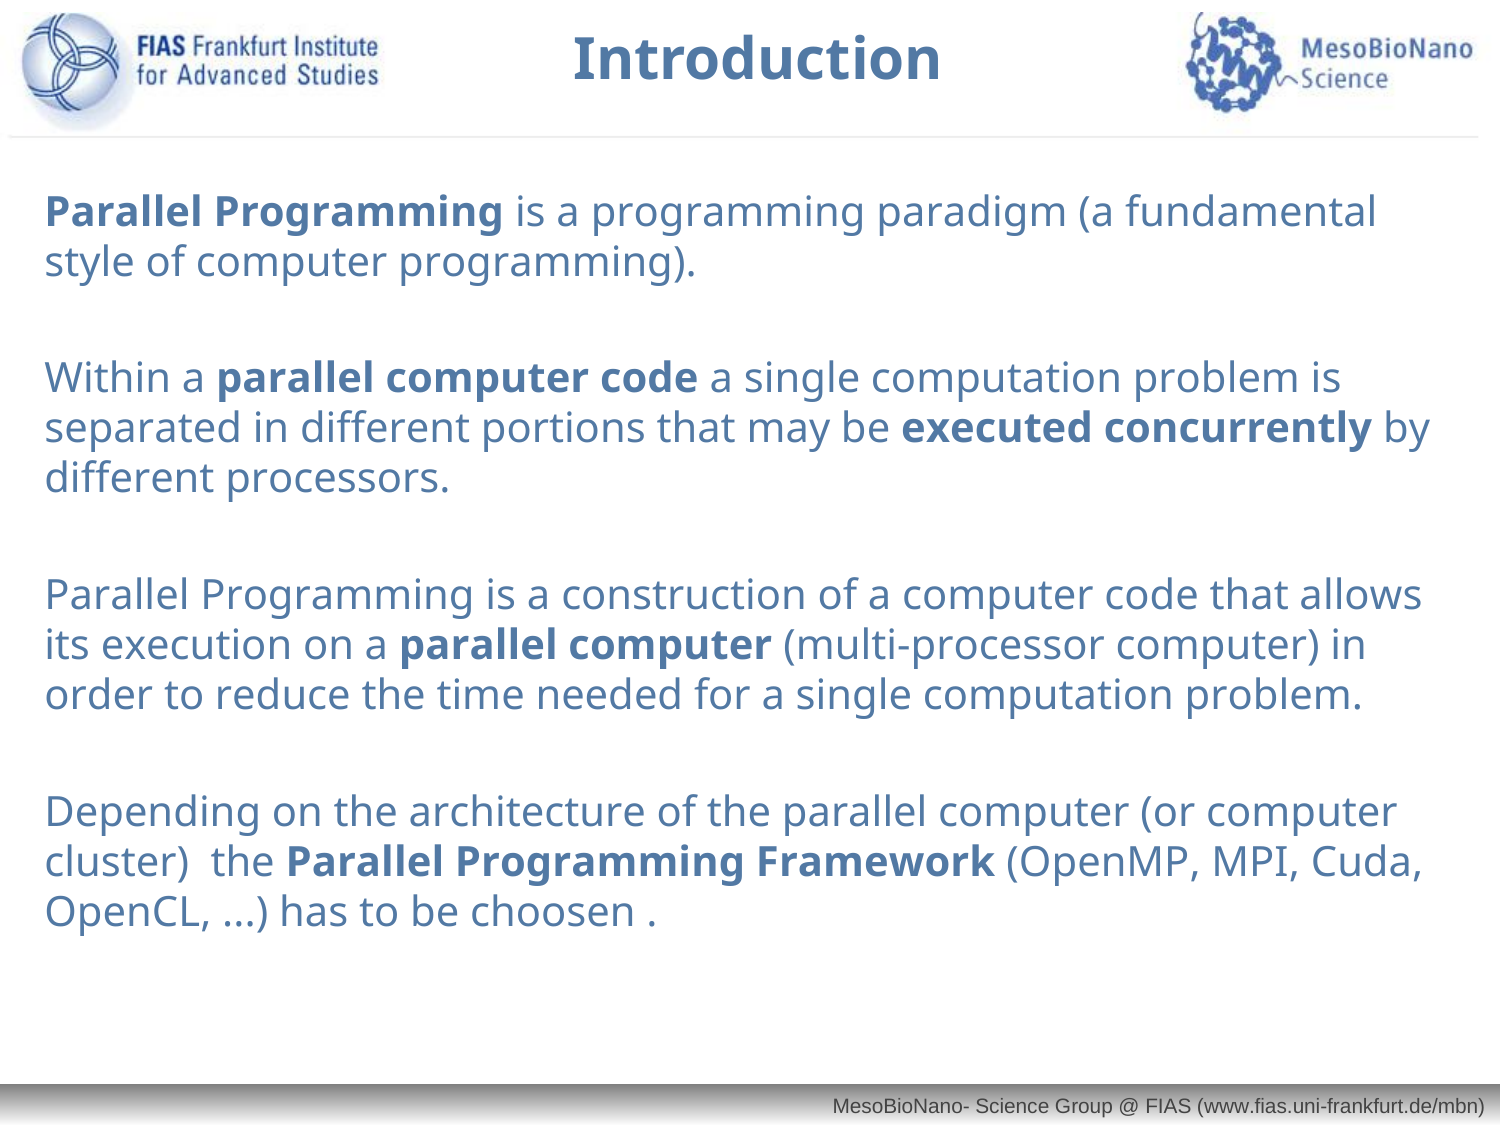

# Introduction
Parallel Programming is a programming paradigm (a fundamental style of computer programming).
Within a parallel computer code a single computation problem is separated in different portions that may be executed concurrently by different processors.
Parallel Programming is a construction of a computer code that allows its execution on a parallel computer (multi-processor computer) in order to reduce the time needed for a single computation problem.
Depending on the architecture of the parallel computer (or computer cluster) the Parallel Programming Framework (OpenMP, MPI, Cuda, OpenCL, ...) has to be choosen .